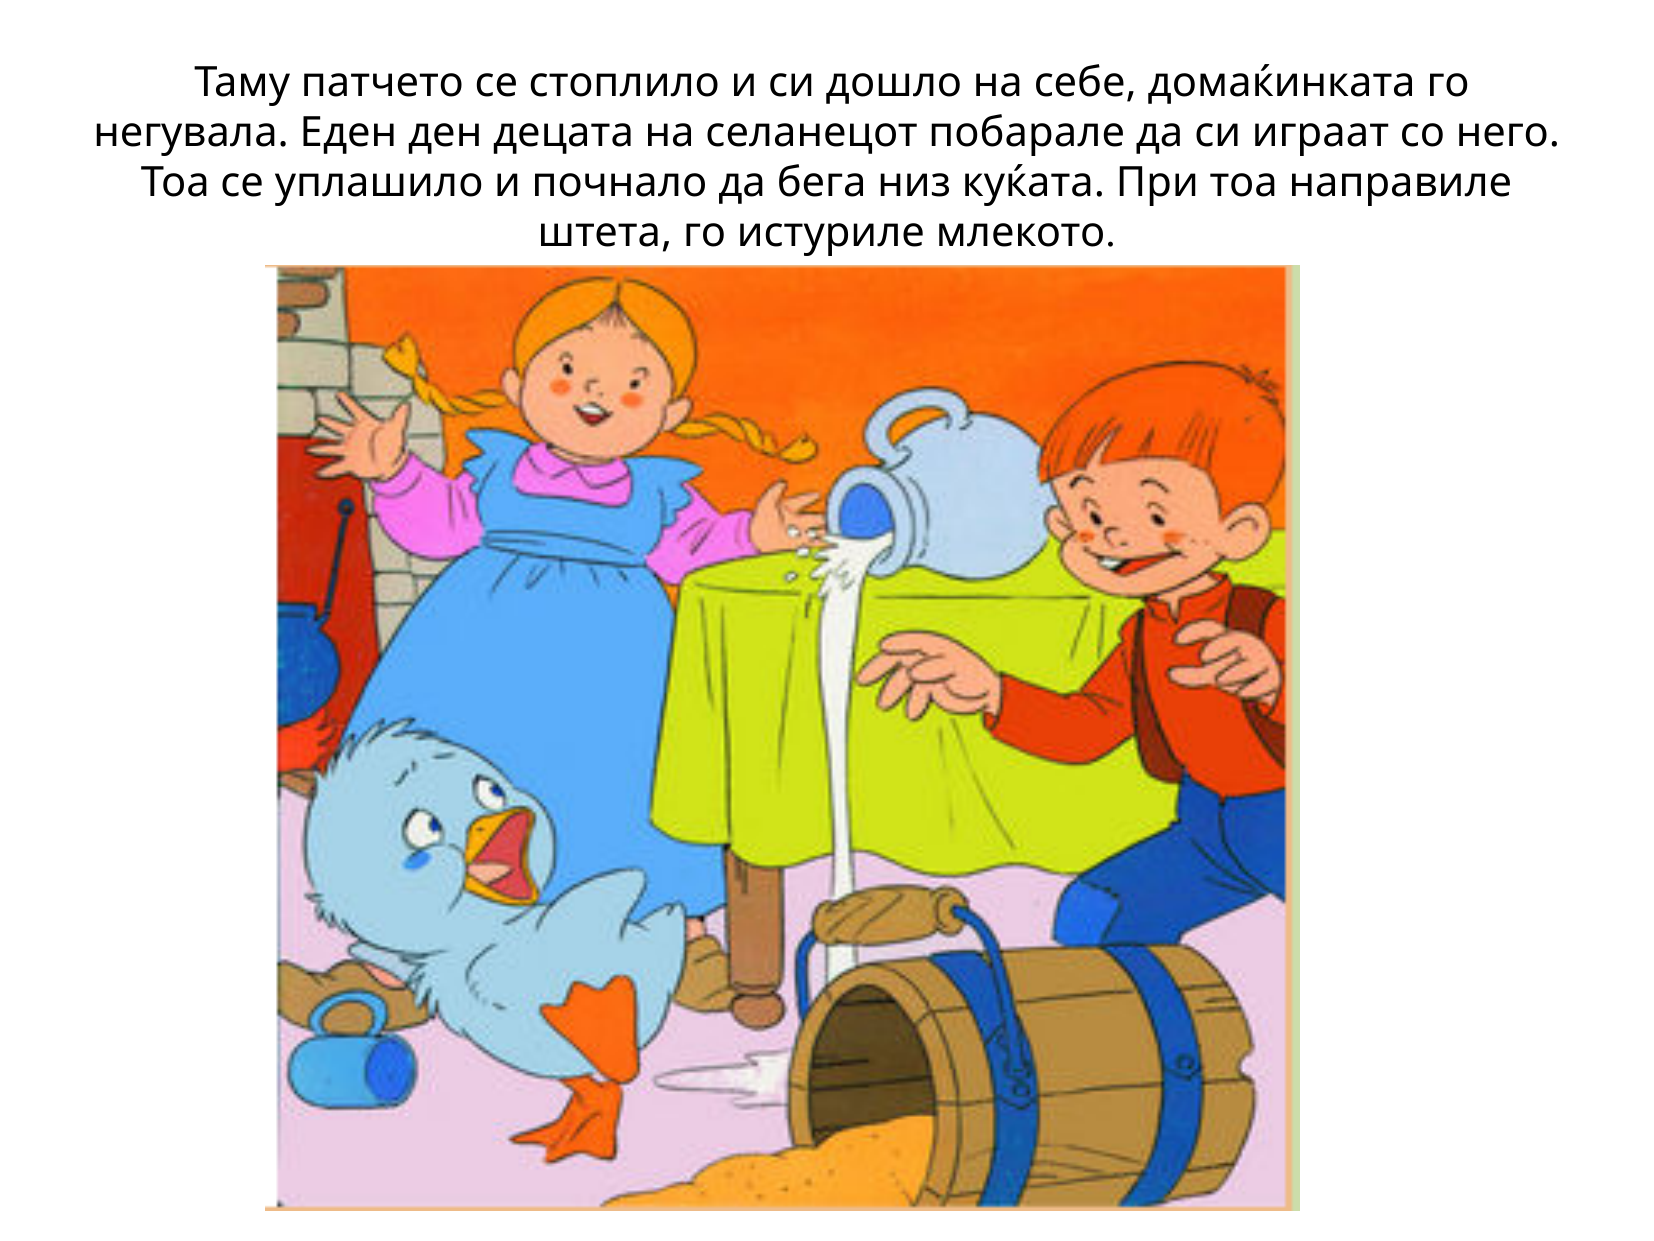

# Таму патчето се стоплило и си дошло на себе, домаќинката го негувала. Еден ден децата на селанецот побарале да си играат со него. Тоа се уплашило и почнало да бега низ куќата. При тоа направиле штета, го истуриле млекото.